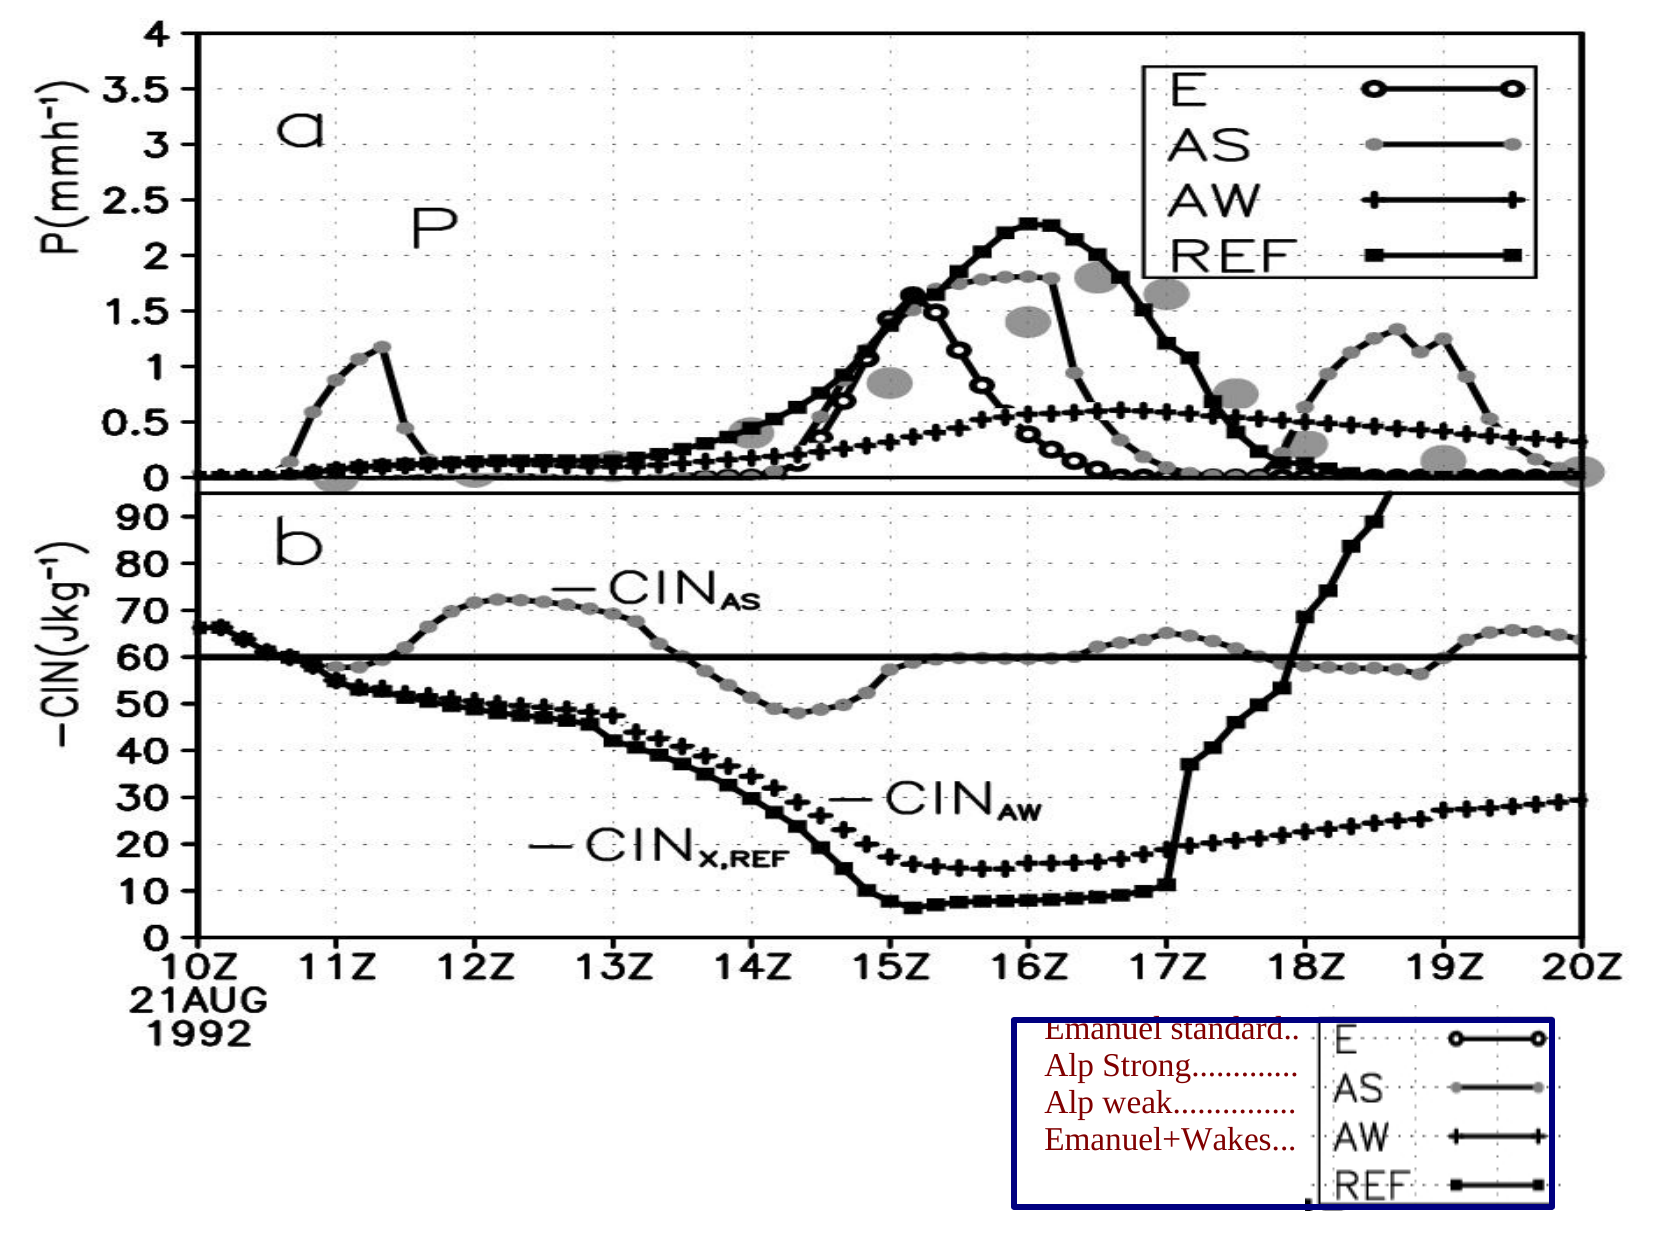

Emanuel standard..
Alp Strong.............
Alp weak...............
Emanuel+Wakes...